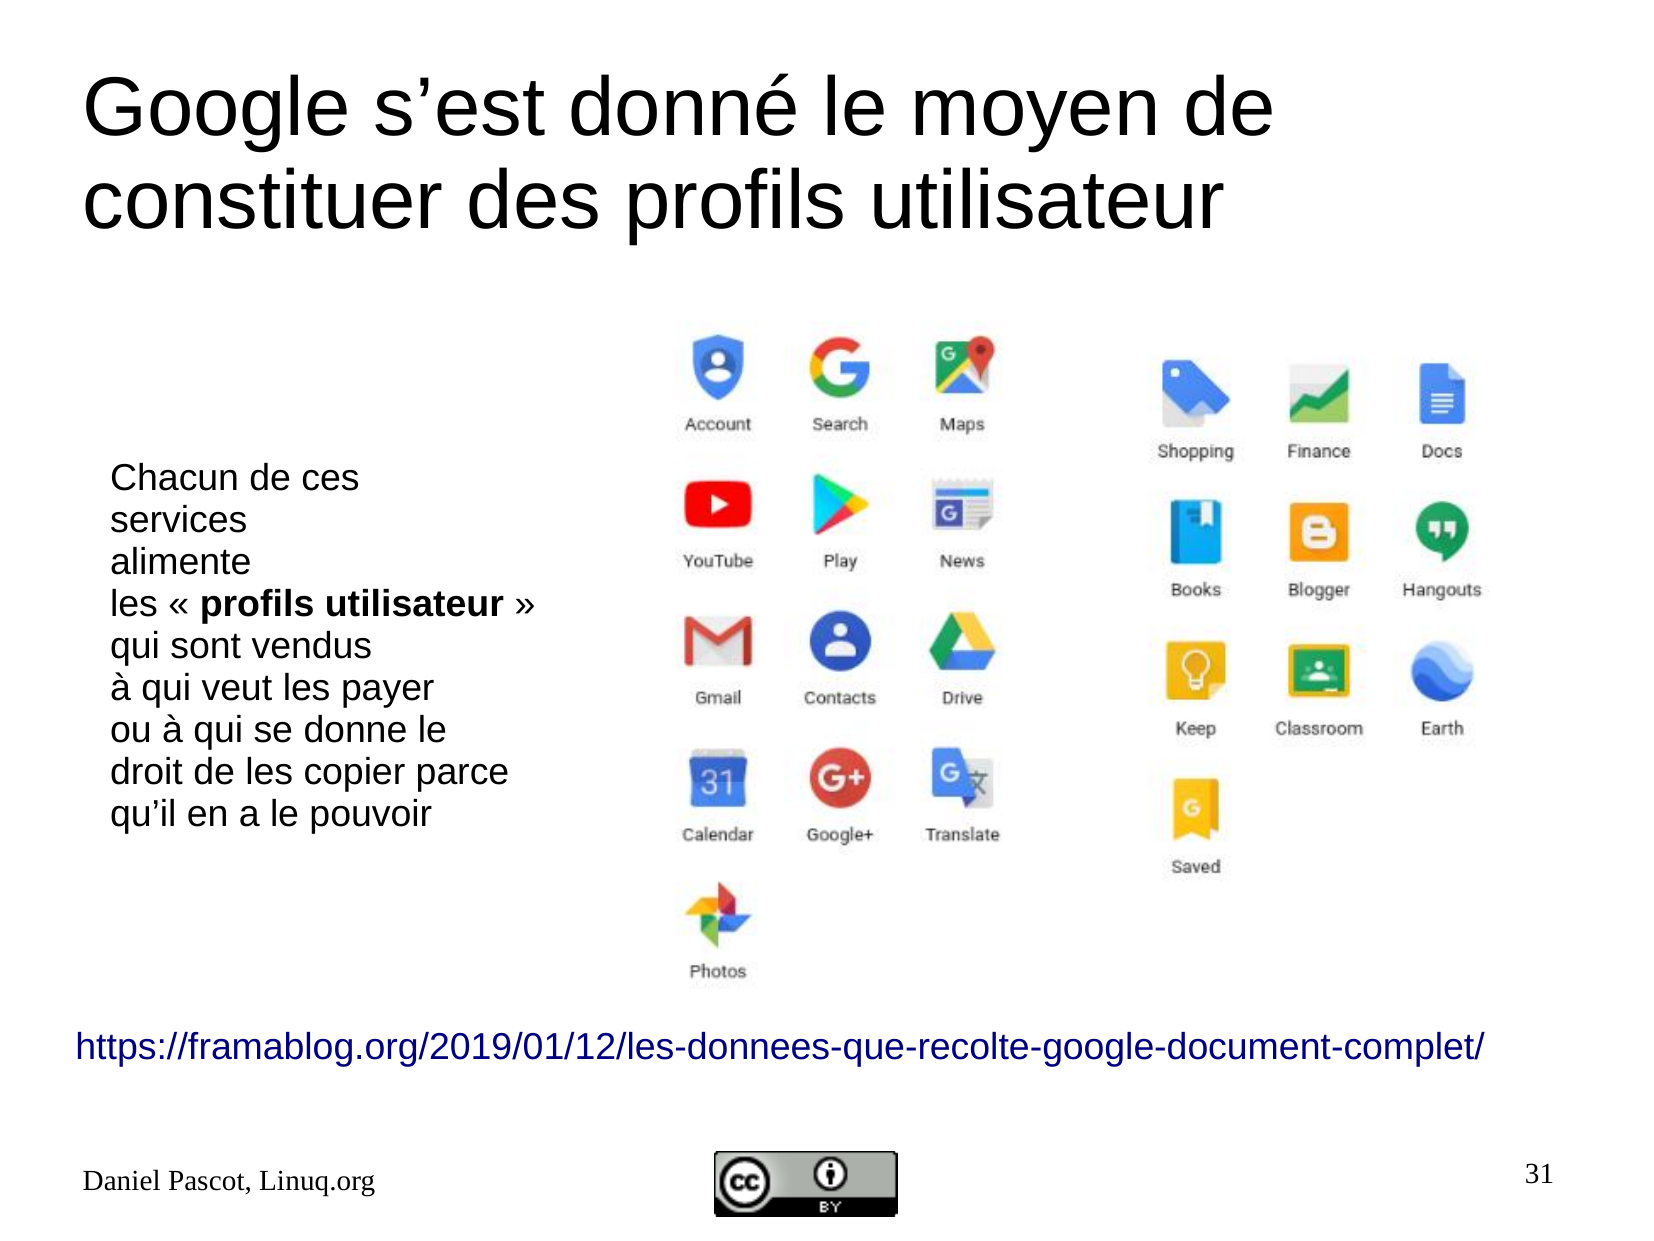

# Google s’est donné le moyen de constituer des profils utilisateur
Chacun de ces
services
alimente
les « profils utilisateur »
qui sont vendus
à qui veut les payer
ou à qui se donne le
droit de les copier parce
qu’il en a le pouvoir
https://framablog.org/2019/01/12/les-donnees-que-recolte-google-document-complet/
31
15-08- 2018